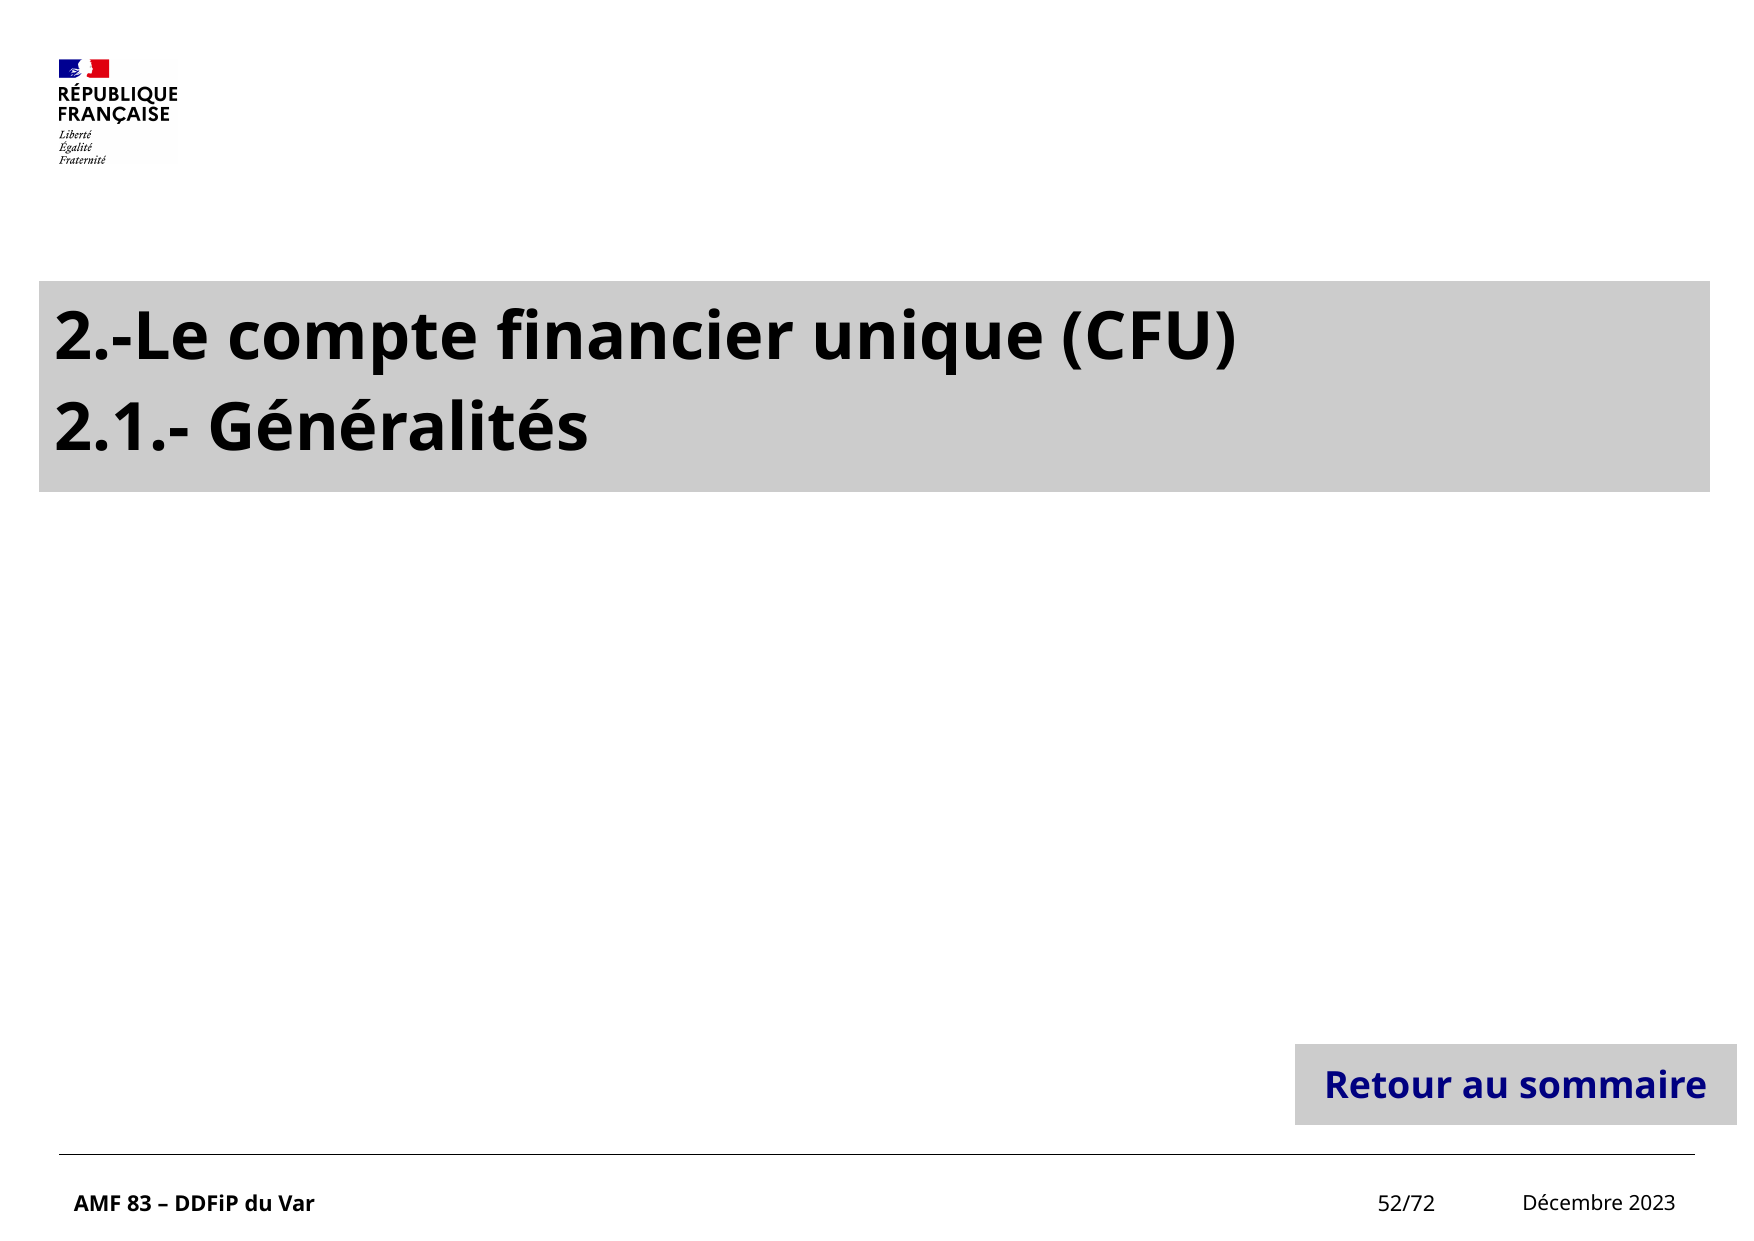

2.-Le compte financier unique (CFU)
2.1.- Généralités
Retour au sommaire